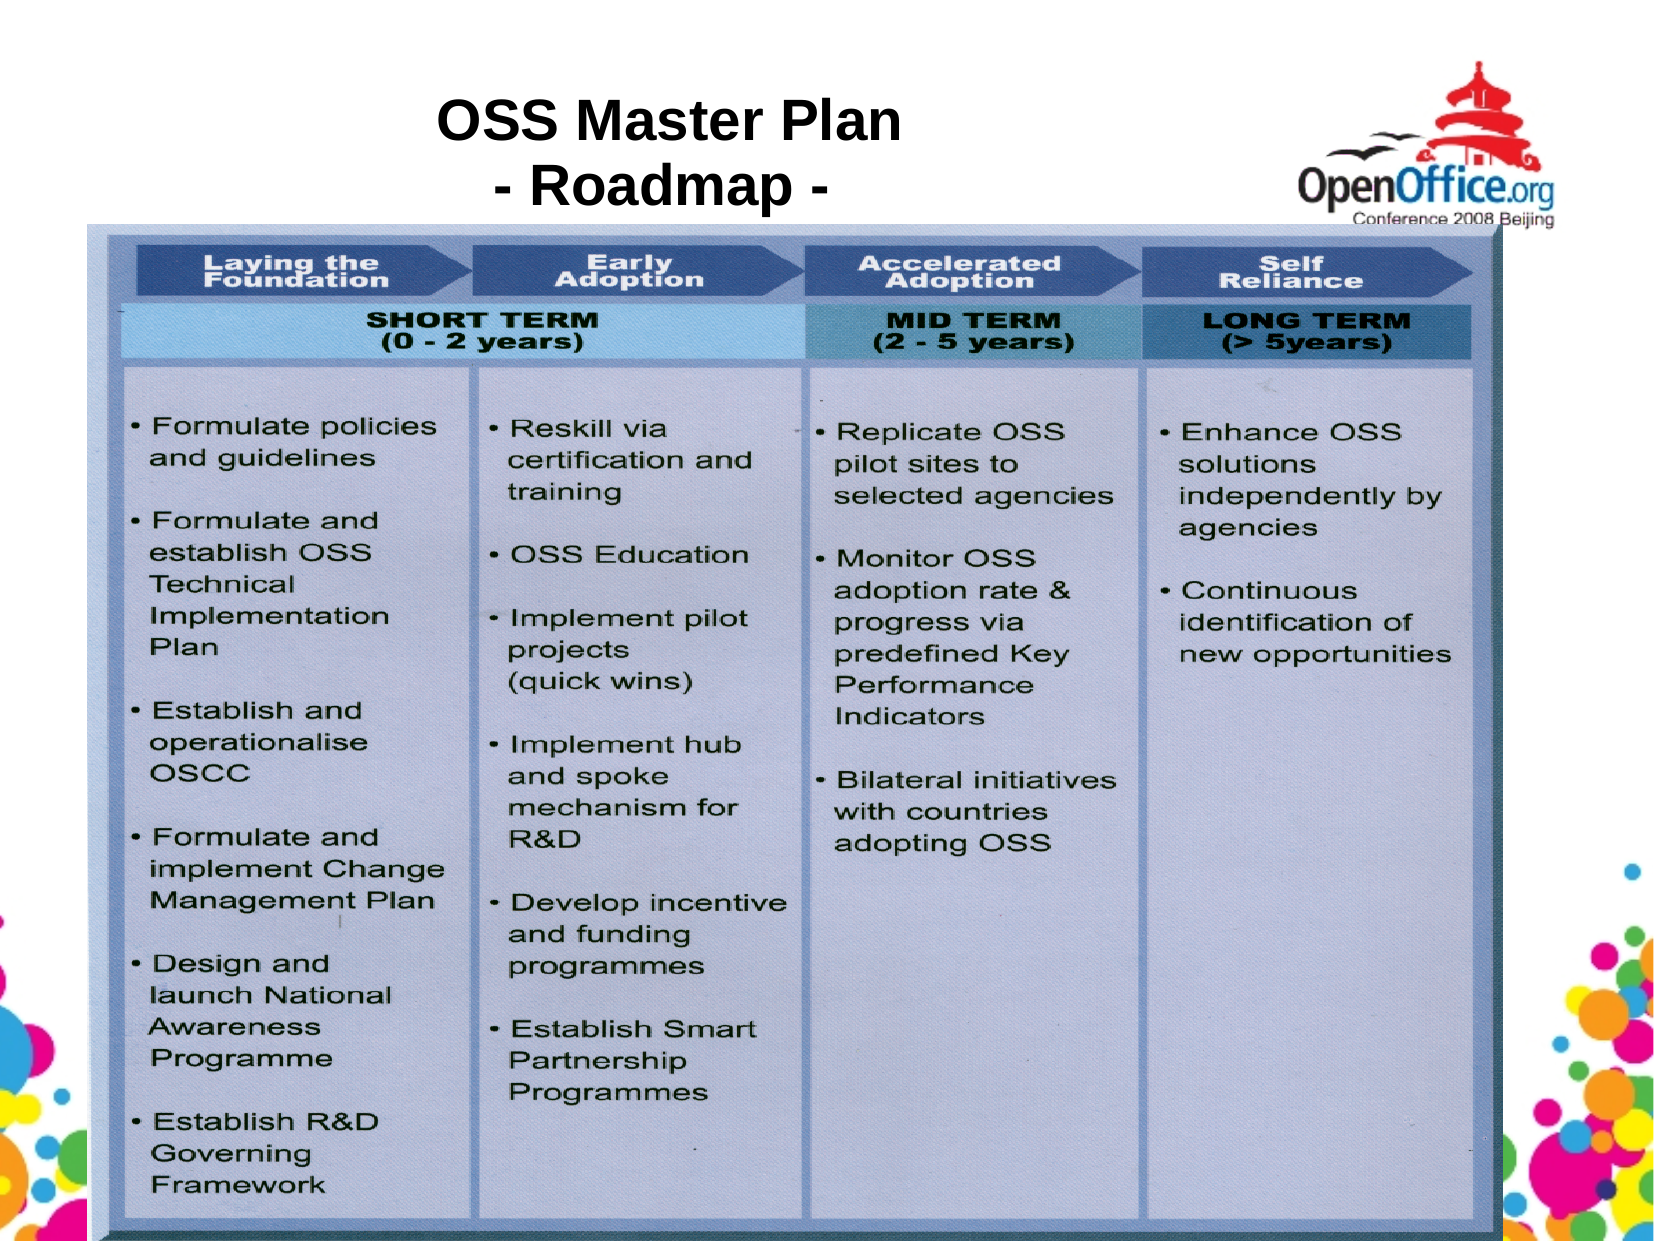

# OSS Master Plan - Roadmap -